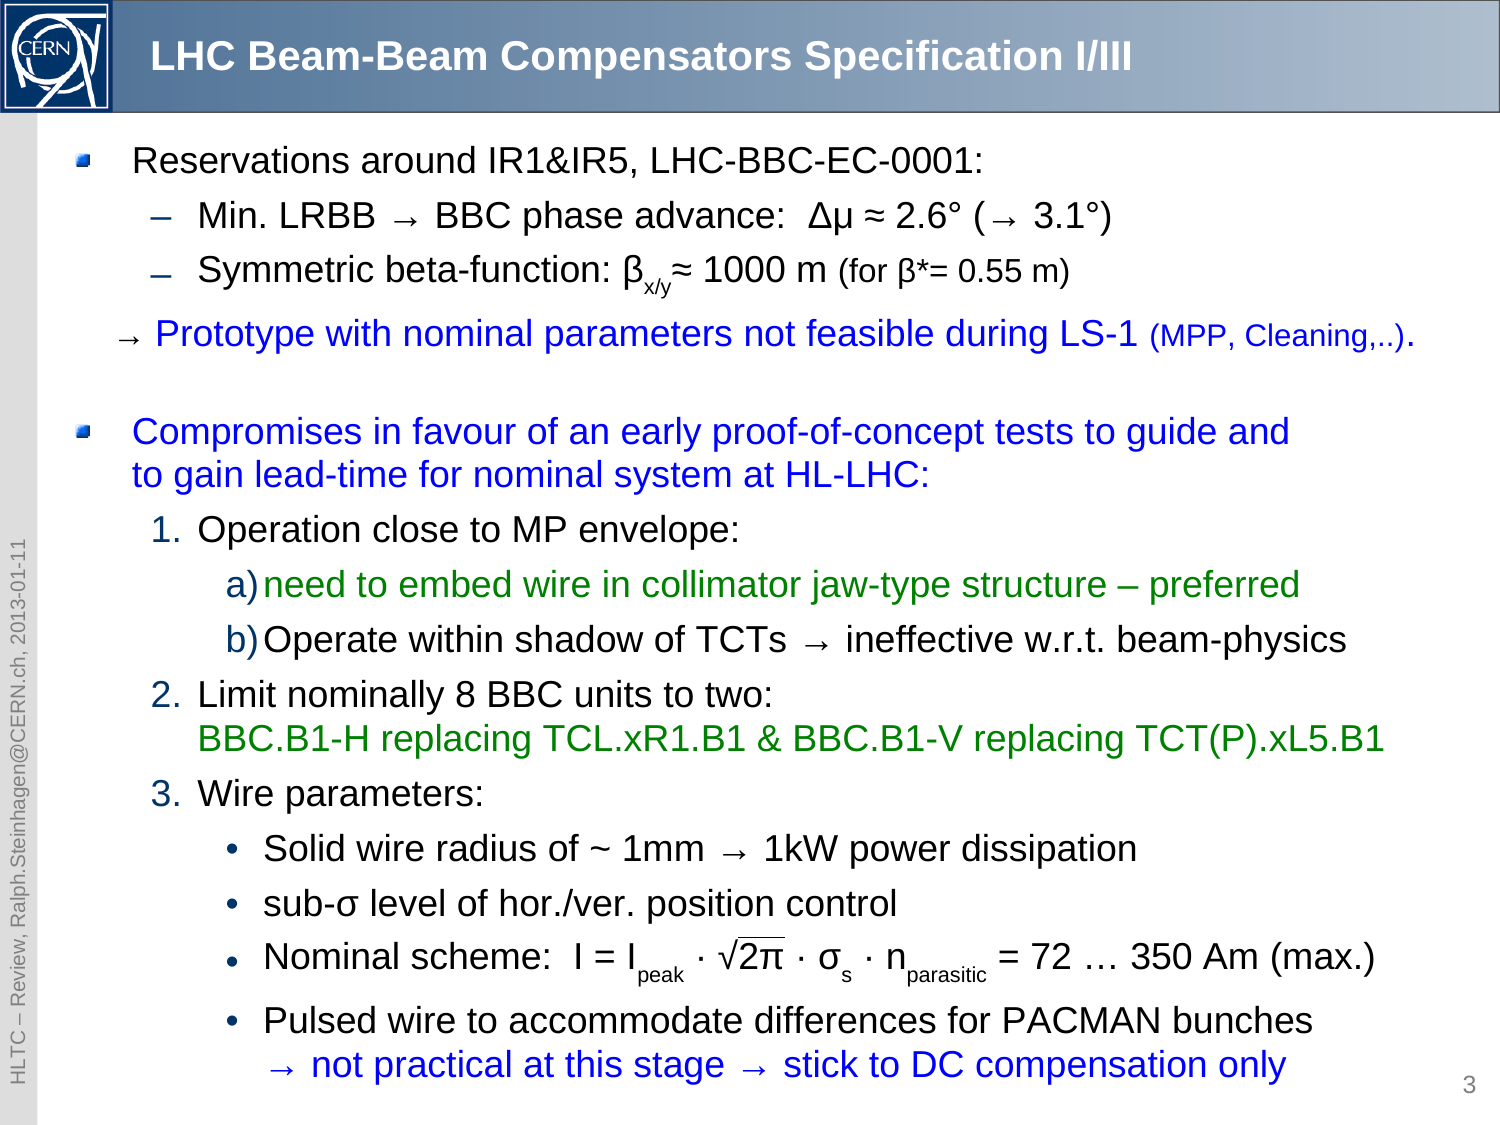

# LHC Beam-Beam Compensators Specification I/III
Reservations around IR1&IR5, LHC-BBC-EC-0001:
Min. LRBB → BBC phase advance: Δμ ≈ 2.6° (→ 3.1°)
Symmetric beta-function: βx/y≈ 1000 m (for β*= 0.55 m)
 → Prototype with nominal parameters not feasible during LS-1 (MPP, Cleaning,..).
Compromises in favour of an early proof-of-concept tests to guide and 	to gain lead-time for nominal system at HL-LHC:
Operation close to MP envelope:
need to embed wire in collimator jaw-type structure – preferred
Operate within shadow of TCTs → ineffective w.r.t. beam-physics
Limit nominally 8 BBC units to two: 					BBC.B1-H replacing TCL.xR1.B1 & BBC.B1-V replacing TCT(P).xL5.B1
Wire parameters:
Solid wire radius of ~ 1mm → 1kW power dissipation
sub-σ level of hor./ver. position control
Nominal scheme: I = Ipeak · √2π · σs · nparasitic = 72 … 350 Am (max.)
Pulsed wire to accommodate differences for PACMAN bunches → not practical at this stage → stick to DC compensation only